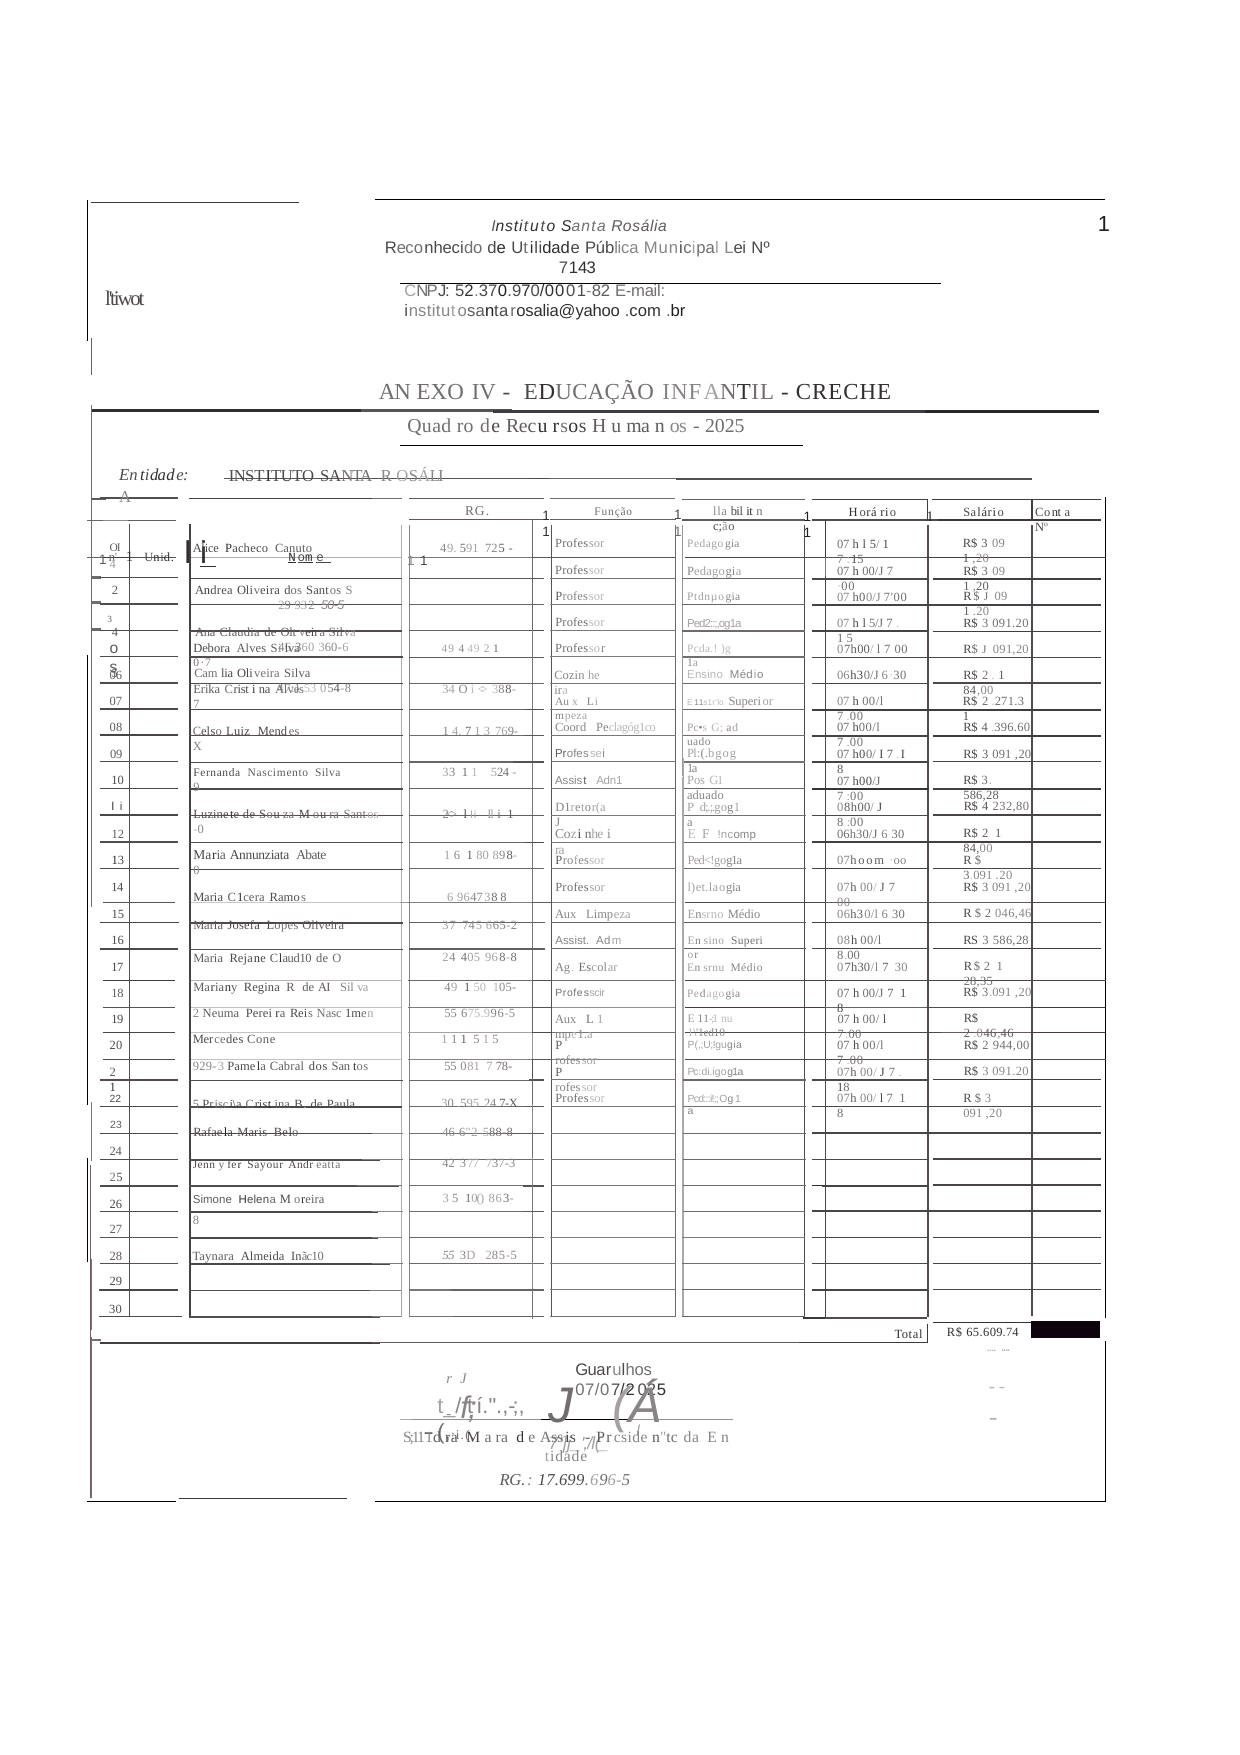

1
Instituto Santa Rosália
Reconhecido de Utilidade Pública Municipal Lei Nº 7143
CNPJ: 52.370.970/0001-82 E-mail: institutosantarosalia@yahoo .com .br
l'tiwot
AN EXO IV - EDUCAÇÃO INFANTIL - CRECHE
Quad ro de Recu rsos H u ma n os - 2025
Entidade:	INSTITUTO SANTA R OSÁLI A
1 n' 1 Unid. l i 	Nome 	1 1
RG.
lla bil it n c;ão
H orá rio
Salário
Cont a Nº
Função
1 1
1 1
1
1 1
OI	Alice Pacheco Canuto 	49. 591 725 -4
Andrea Oliveira dos Santos S 	29 932 50-5
Ana Claudia de Olt veira Silva 	46 360 360-6
Cam lia Oliveira Silva	47:1 53 054-8
Professor
R$ 3 09 1 ,20
07 h l 5/ 1 7 :15
Pedagogia
Professor
Pedagogia
07 h 00/J 7 ·00
R$ 3 09 1 ,20
Professor
R $ J 09 1 .20
07 h00/J 7'00
Ptdnµogia
Professor
07 h l 5/J 7 . 1 5
R$ 3 091.20
Ped2::;,og1a
os
Debora Alves Si lva	49 4 49 2 1 0·7
Erika Crist i na Alves	34 O i <> 388-7
Celso Luiz Mendes	1 4. 7 1 3 769-X
Fernanda Nascimento Silva	33 1 1 524 -9
Luzinete de Sou za M ou ra Santos	2<> l li Il i 1 -0
Maria Annunziata Abate 	1 6 1 80 898-0
Maria C1cera Ramos	6 9647388
Maria Josefa Lopes Oliveira 	37 745 665-2
Maria Rejane Claud10 de O 	24 405 968-8
Mariany Regina R de AI Sil va 		 49 1 50 105-2 Neuma Perei ra Reis Nasc 1men 		 55 675.996-5 Mercedes Cone 	 1 1 1 5 1 5 929-3 Pamela Cabral dos San tos 		 55 081 7 78-5 Prisci\a Crist ina B. de Paula		30 .595 24 7-X
Rafaela Maris Belo	46 6"2 588-8
Jenn y fer Sayour Andr eatta 	42 377 737-3
Simone Helena M oreira	3 5 10() 863-8
Taynara Almeida Inãc10	55 3D 285-5
Professor
07h00/ l 7 00
R$ J 091,20
Pcda.! )g 1a
06
Cozin he ira
R$ 2 . 1 84,00
06h30/J 6·30
Ensino Médio
07
E11s1r'lo Superior
07 h 00/l 7 .00
R$ 2 .271.3 1
Au x Li mpeza
08
Coord Peclagóg1co
07 h00/l 7 .00
R$ 4 .396.60
Pc•s G; ad uado
Pl:(.bgog 1a
09
07 h00/ I 7 .I 8
R$ 3 091 ,20
Professei
R$ 3. 586,28
10
Pos G1 aduado
07 h00/J 7 :00
Assist Adn1
R$ 4 232,80
Pd;.;.gog1a
D1retor(a J
08h00/ J 8 :00
l i
Cozi nhe i ra
E F !ncomp
R$ 2 1 84,00
12
06h30/J 6 30
13
07hoom ·oo
R $ 3.091 .20
Professor
Ped<!gog1a
l)et.laogia
14
Professor
07h 00/ J 7 00
R$ 3 091 ,20
R $ 2 046,46
15
Aux Limpeza
Ensrno Médio
06h30/l 6 30
RS 3 586,28
16
08h 00/l 8.00
Assist. Adm
En sino Superi or
R $ 2 1 28,35
17
Ag. Escolar
07h30/l 7 30
En srnu Médio
R$ 3.091 ,20
18
07 h 00/J 7 1 8
Pedagogia
Professcir
R$ 2 .046,46
19
Aux L 1 mpe1.a
07 h 00/ l 7:00
E 11-;1 nu 1\'1ed10
R$ 2 944,00
20
P rofessor
07 h 00/l 7 .00
P(,;U;!gugia
R$ 3 091.20
2 1
P rofessor
07h 00/ J 7 . 18
Pc:di.igog1a
R $ 3 091 ,20
Professor
07h 00/ l 7 1 8
22
Pcd:::i!;;Og1 a
23
24
25
26
27
28
29
30
R$ 65.609.74
.... ....
Total
Guarulhos	07/07/2025
-- -
rJ - f;
J	(Á	7']j_',/l(_
t_/tí.".,-;,(,:i.(,
......	l
S;111d ra M a ra d e Assis - Prcside n"tc da E n tidade
RG.: 17.699.696-5